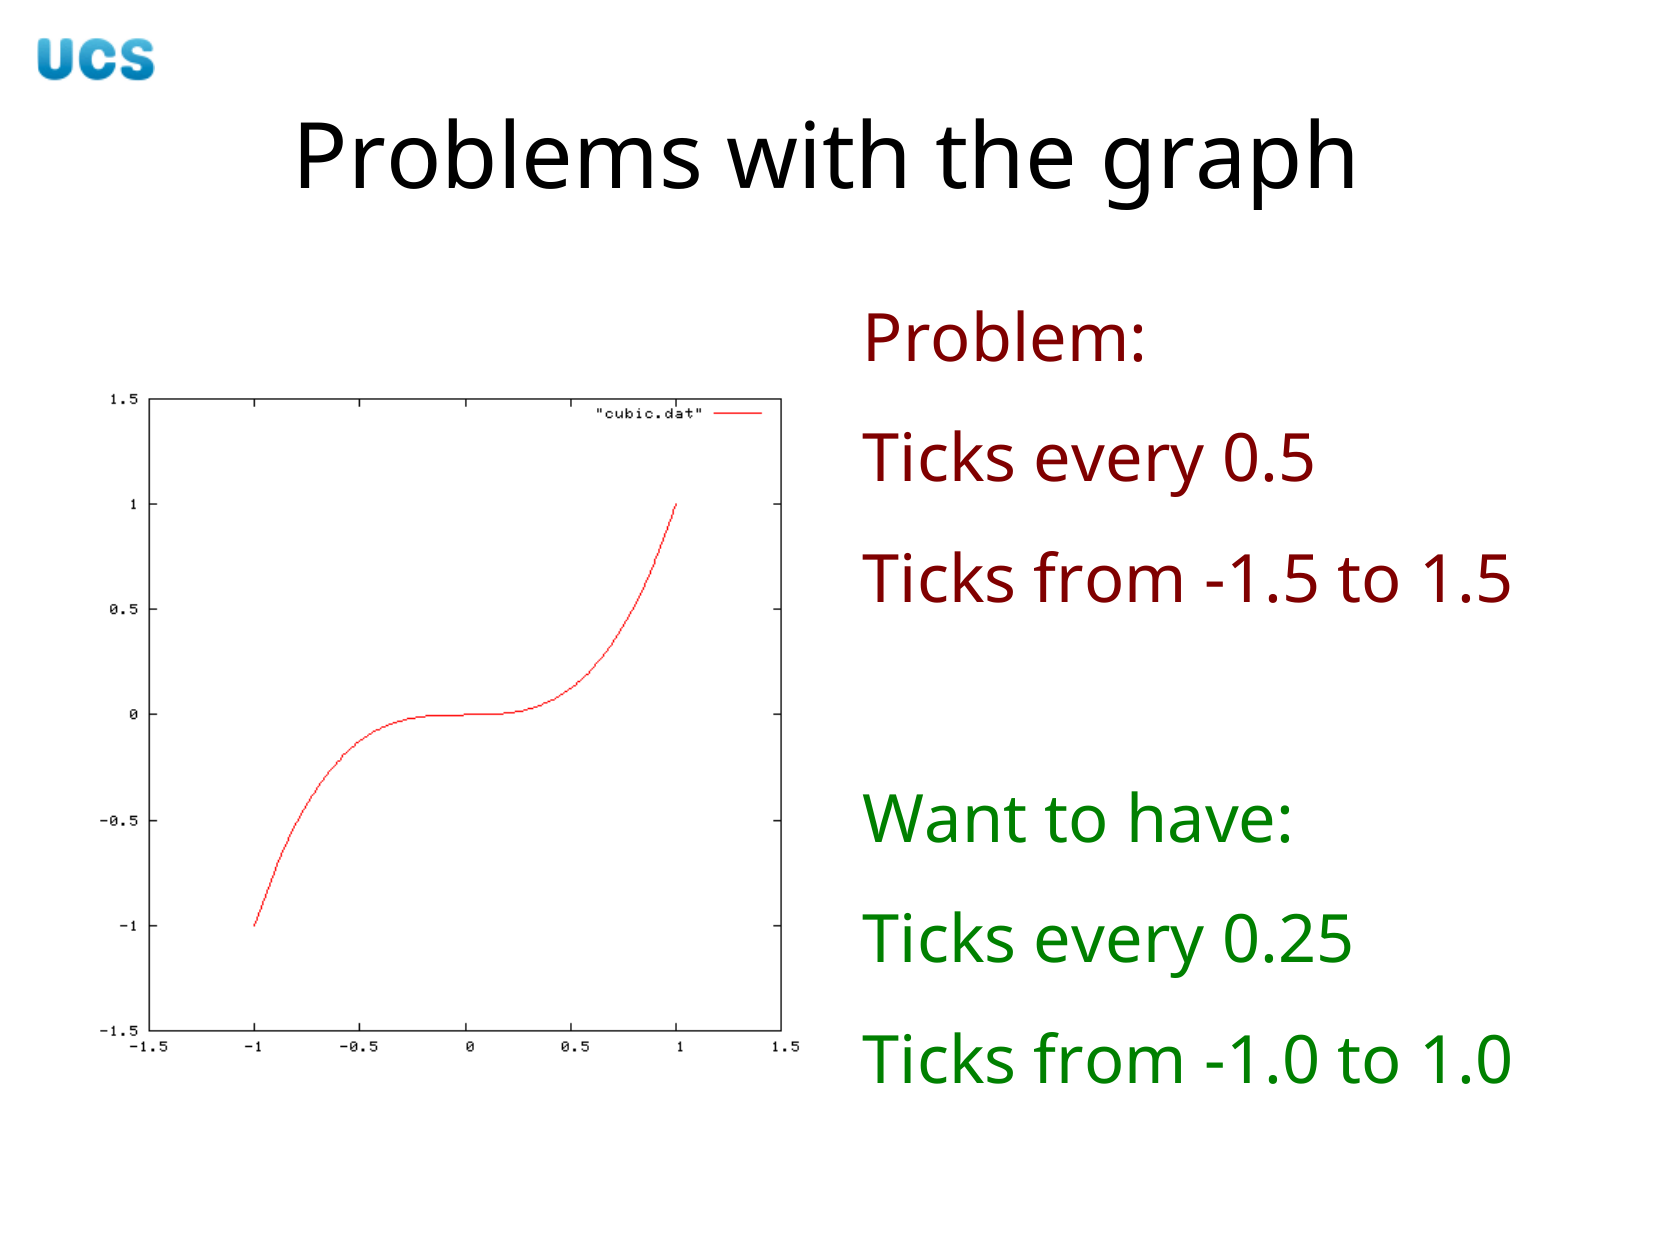

# Problems with the graph
Problem:
Ticks every 0.5
Ticks from -1.5 to 1.5
Want to have:
Ticks every 0.25
Ticks from -1.0 to 1.0